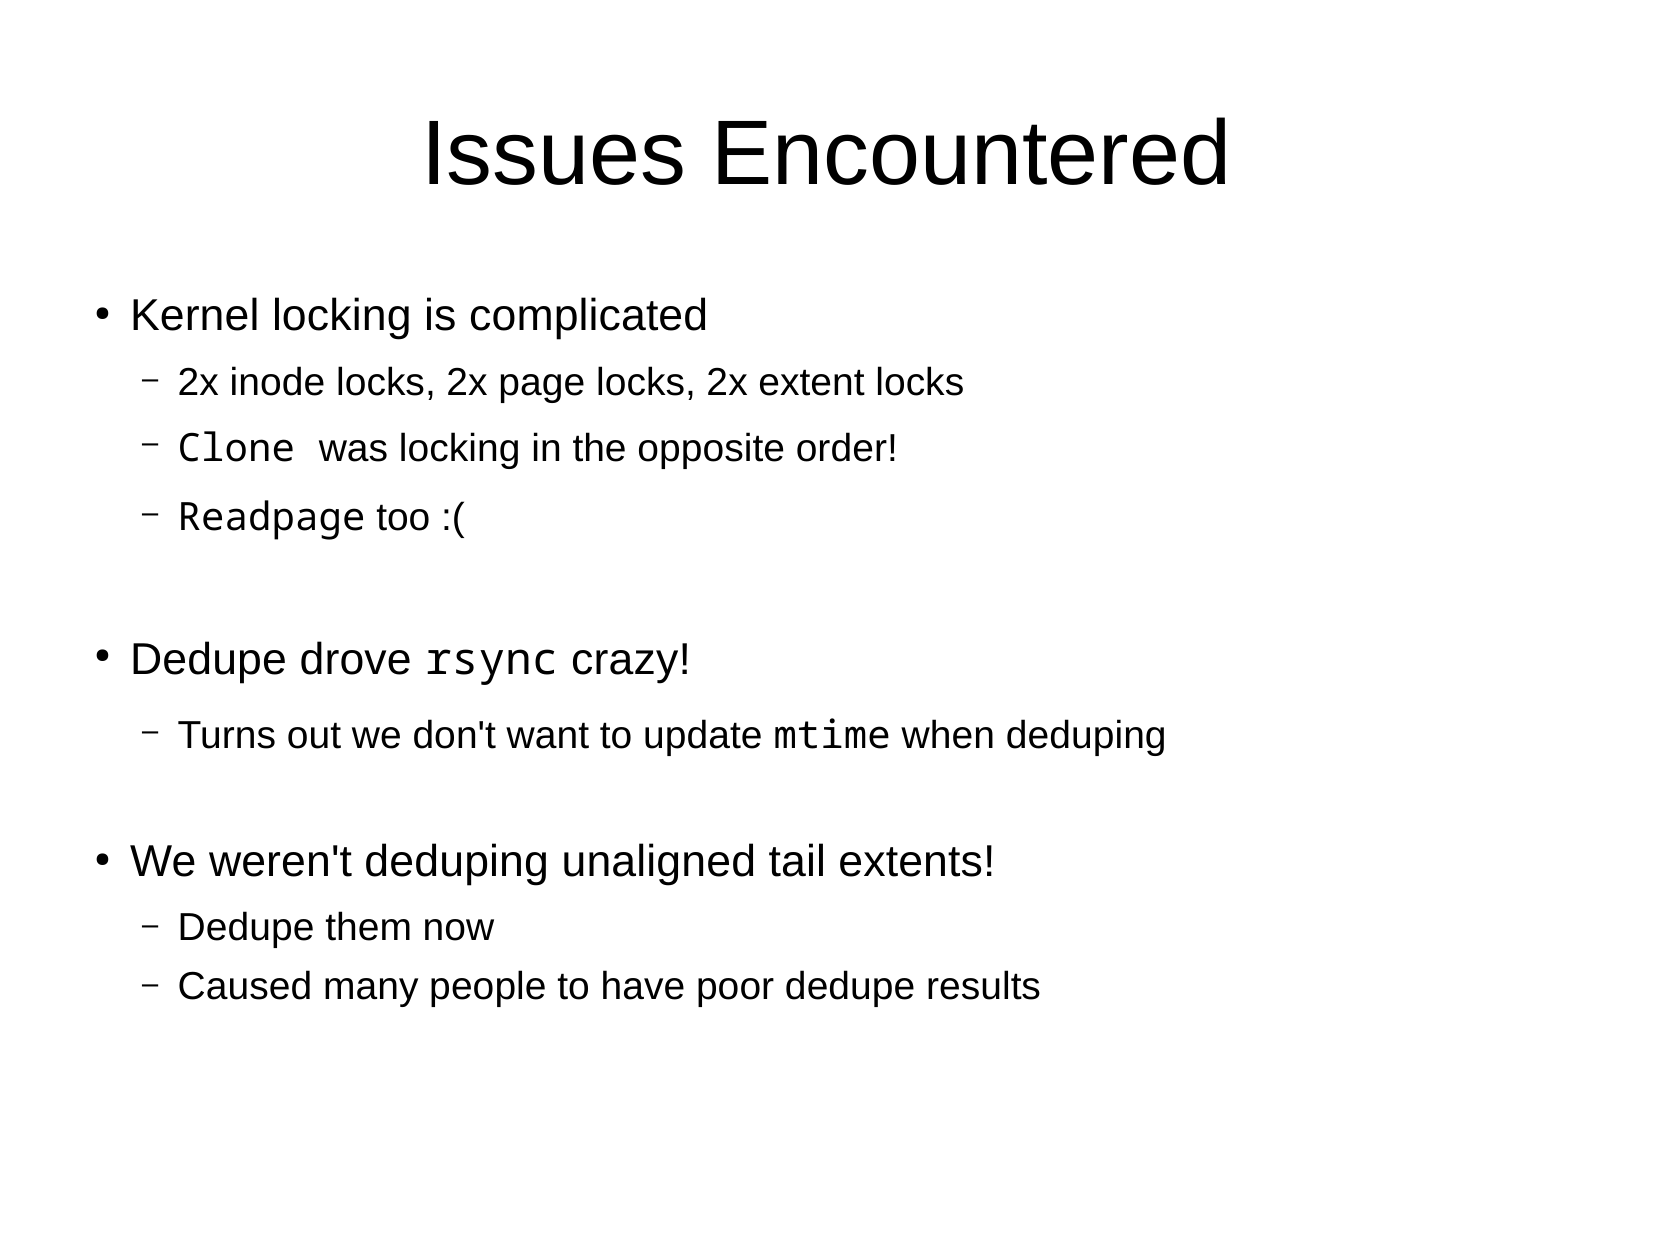

# Issues Encountered
Kernel locking is complicated
2x inode locks, 2x page locks, 2x extent locks
Clone was locking in the opposite order!
Readpage too :(
Dedupe drove rsync crazy!
Turns out we don't want to update mtime when deduping
We weren't deduping unaligned tail extents!
Dedupe them now
Caused many people to have poor dedupe results